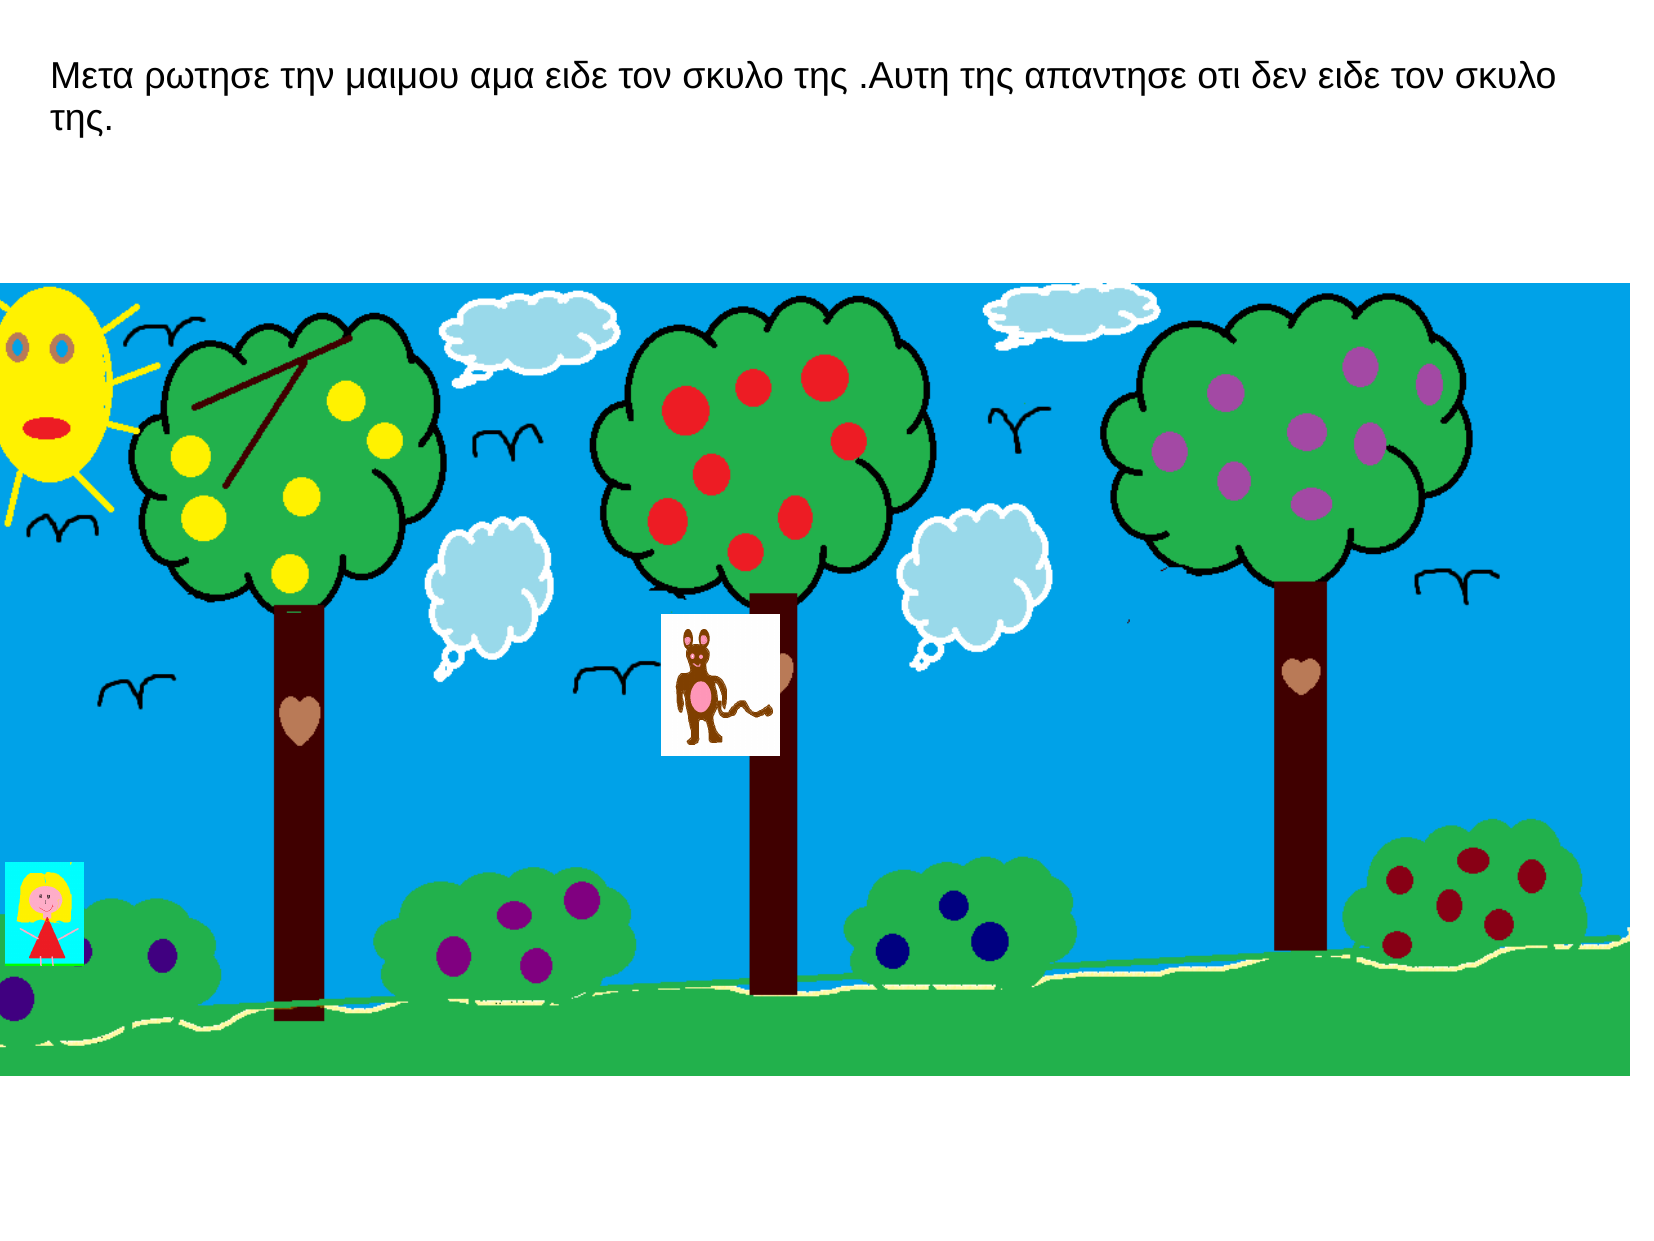

Μετα ρωτησε την μαιμου αμα ειδε τον σκυλο της .Αυτη της απαντησε οτι δεν ειδε τον σκυλο της.